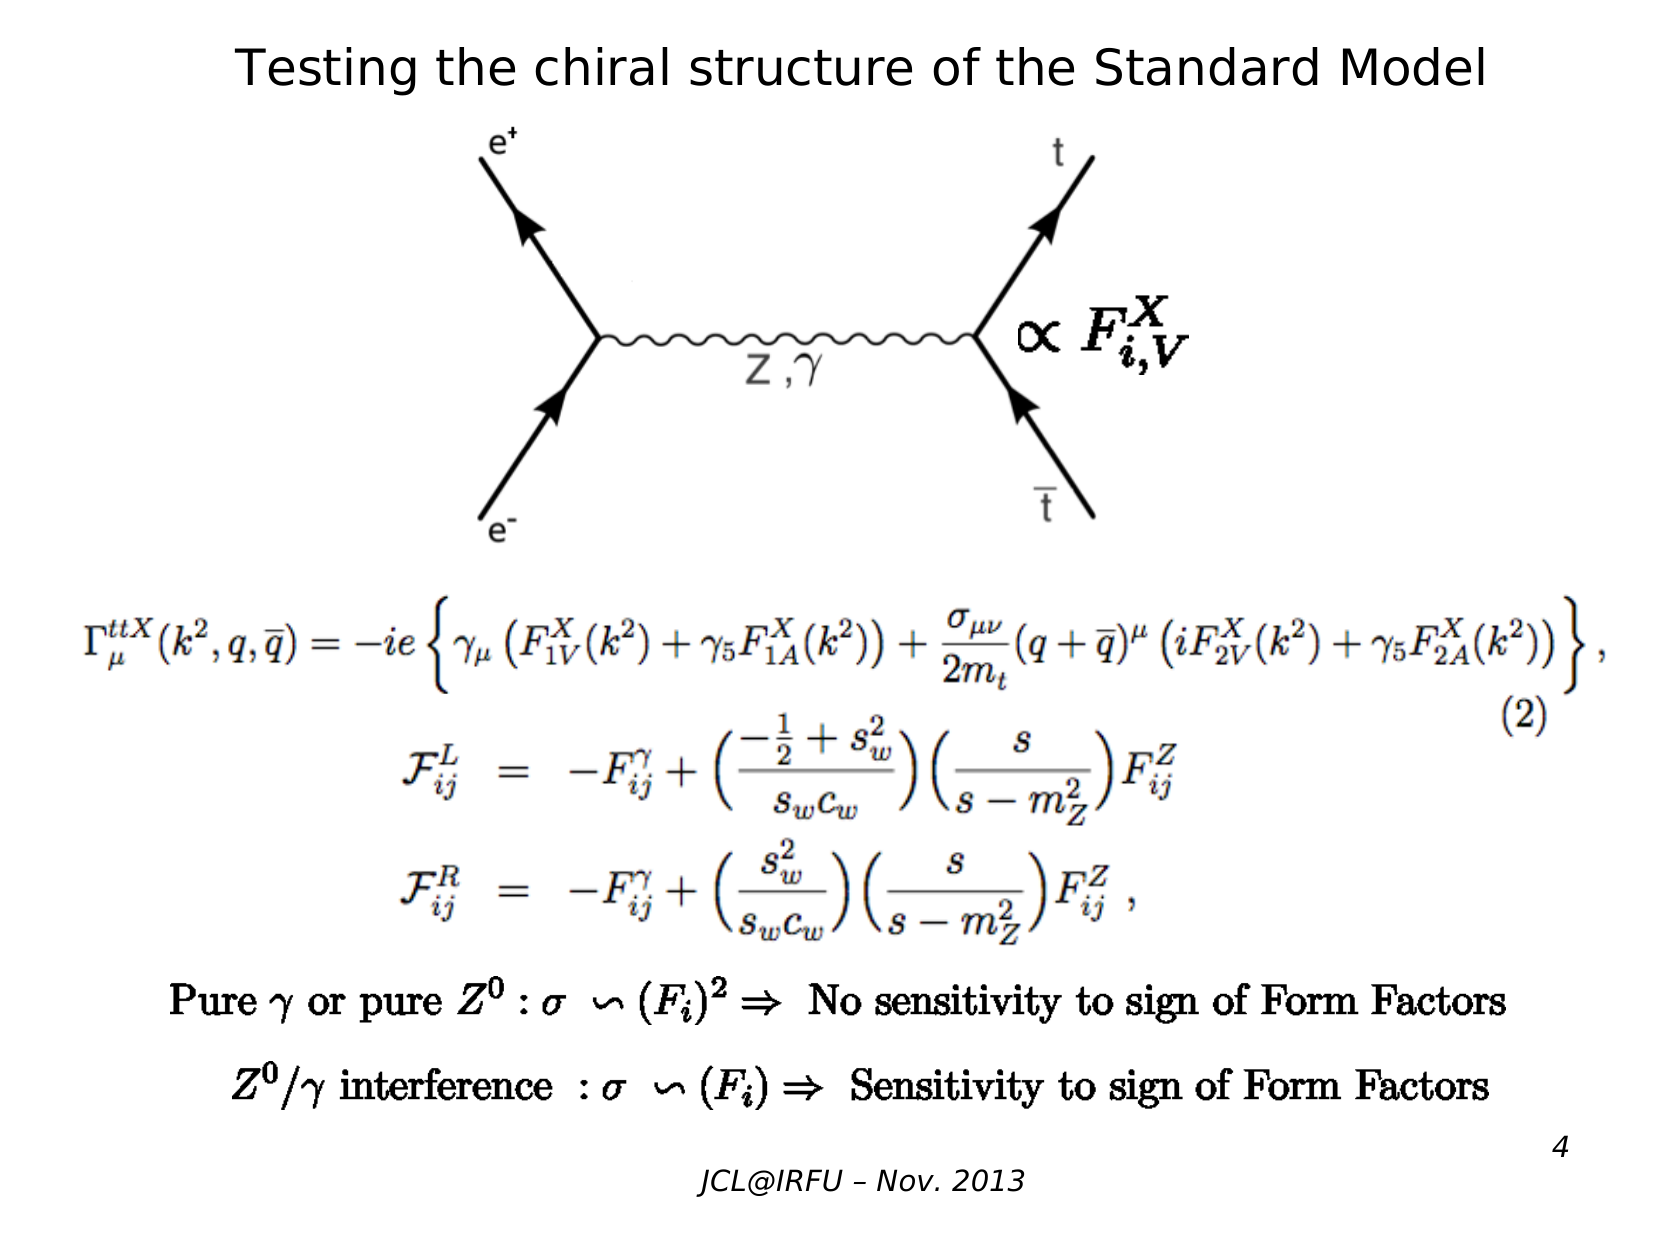

Testing the chiral structure of the Standard Model
FCPPL Workshop - March 2012
4